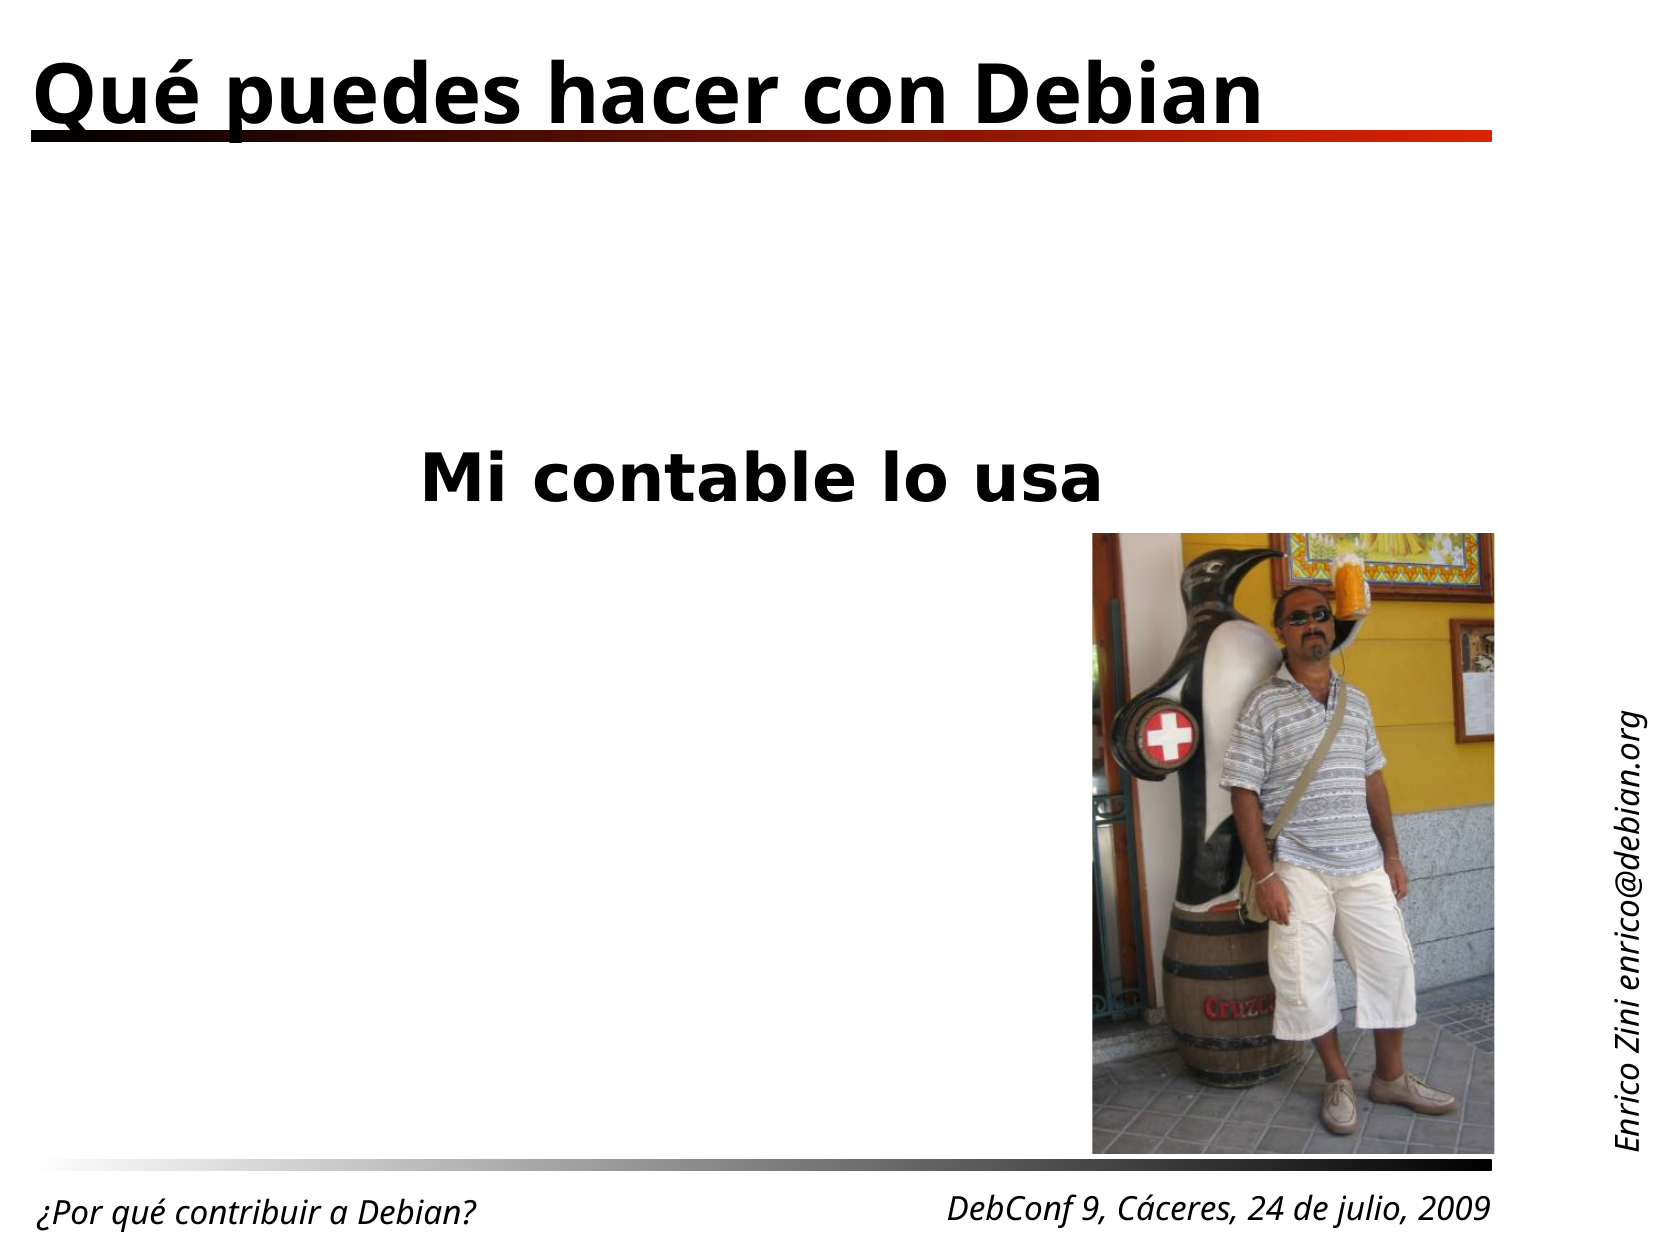

Qué puedes hacer con Debian
Mi contable lo usa